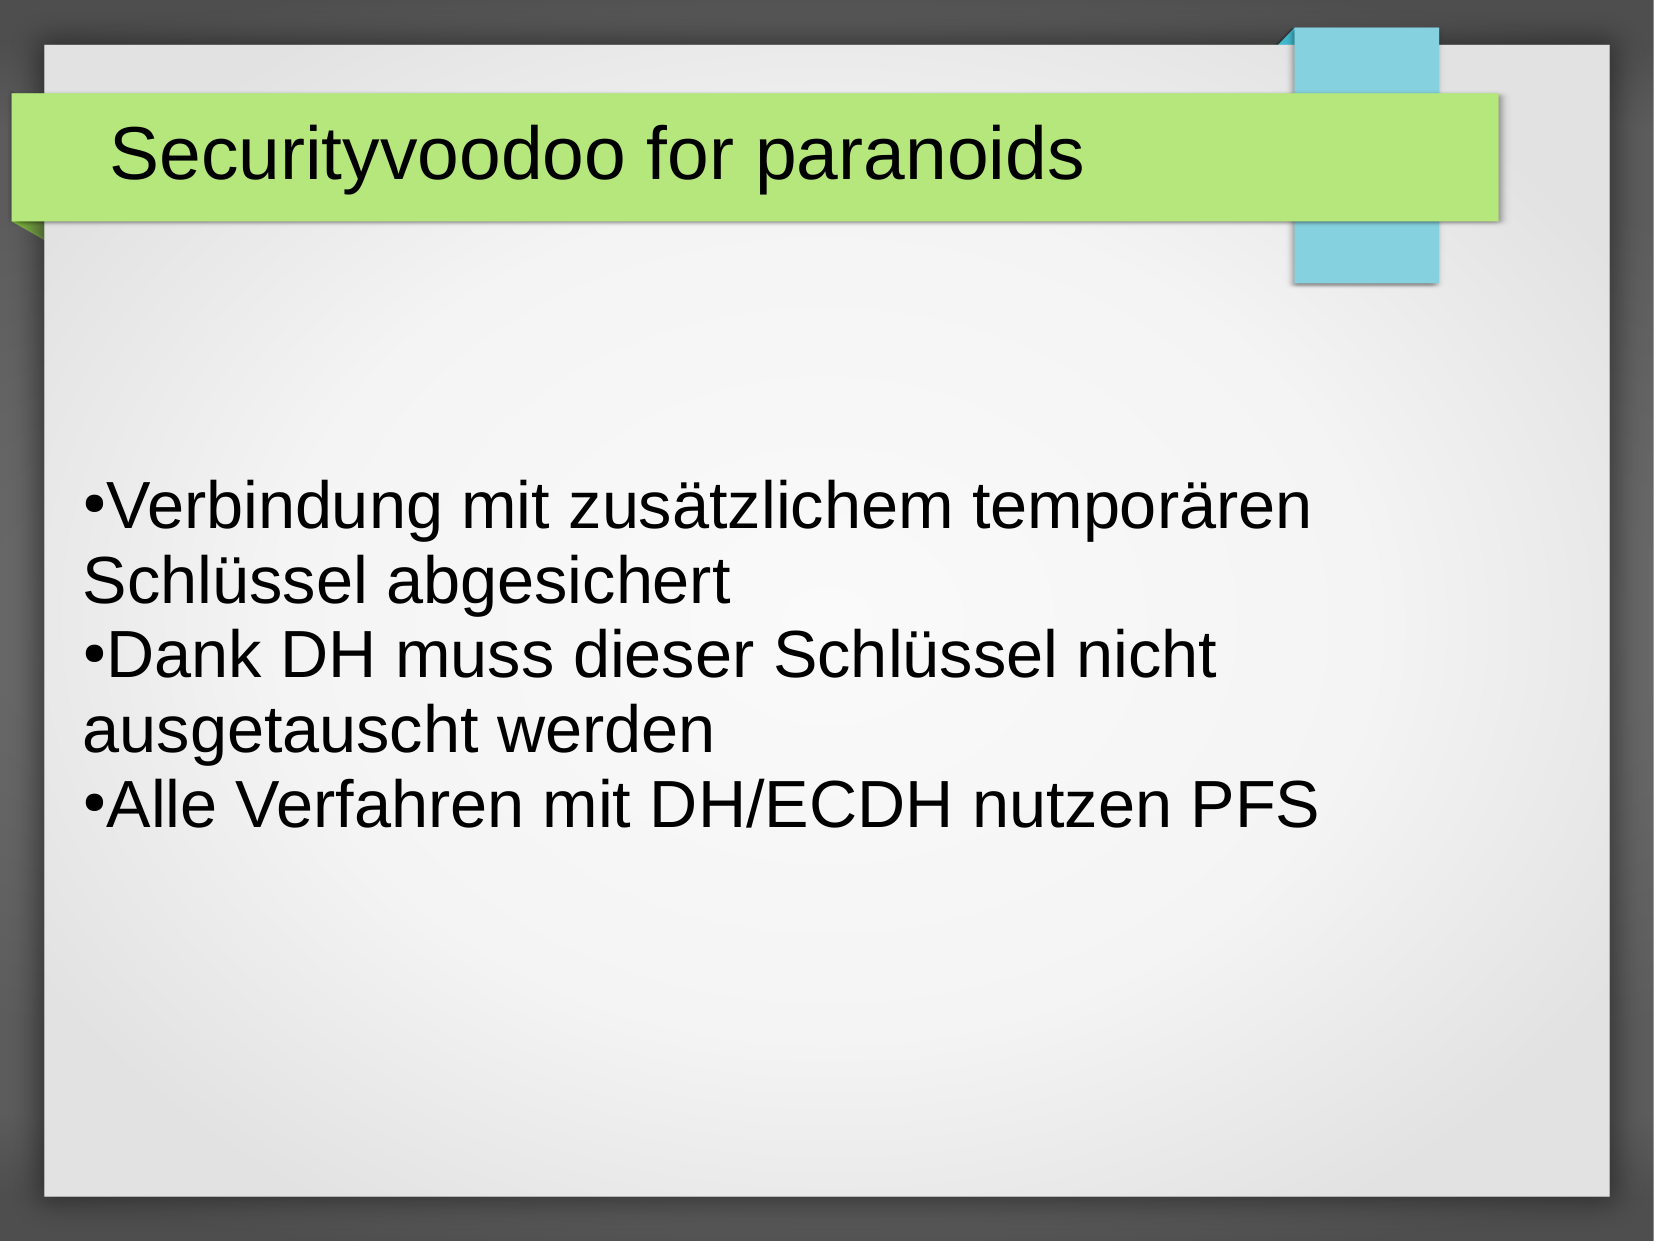

# Securityvoodoo for paranoids
Verbindung mit zusätzlichem temporären Schlüssel abgesichert
Dank DH muss dieser Schlüssel nicht ausgetauscht werden
Alle Verfahren mit DH/ECDH nutzen PFS